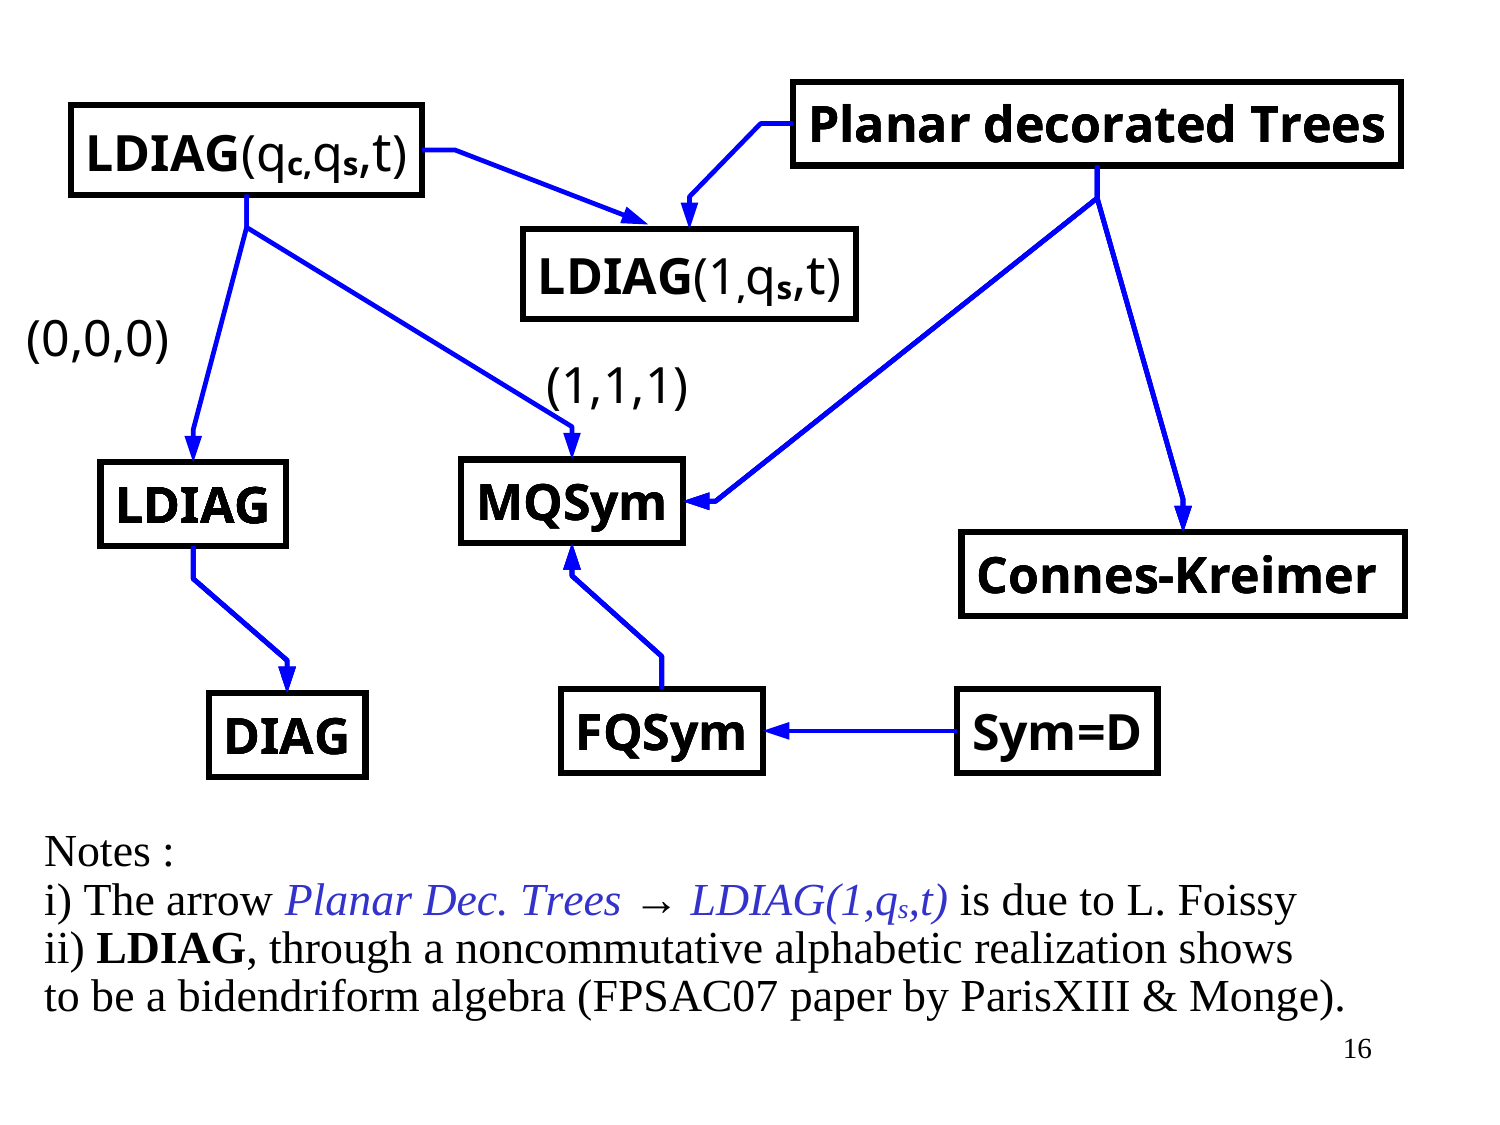

Planar decorated Trees
Planar decorated Trees
Planar decorated Trees
LDIAG(qc,qs,t)
LDIAG(1,qs,t)
(0,0,0)
(1,1,1)
MQSym
MQSym
MQSym
LDIAG
LDIAG
LDIAG
LDIAG
LDIAG
LDIAG
Connes-Kreimer
Connes-Kreimer
Connes-Kreimer
FQSym
FQSym
FQSym
Sym=D
DIAG
DIAG
DIAG
Notes :
i) The arrow Planar Dec. Trees → LDIAG(1,qs,t) is due to L. Foissy
ii) LDIAG, through a noncommutative alphabetic realization shows
to be a bidendriform algebra (FPSAC07 paper by ParisXIII & Monge).
16